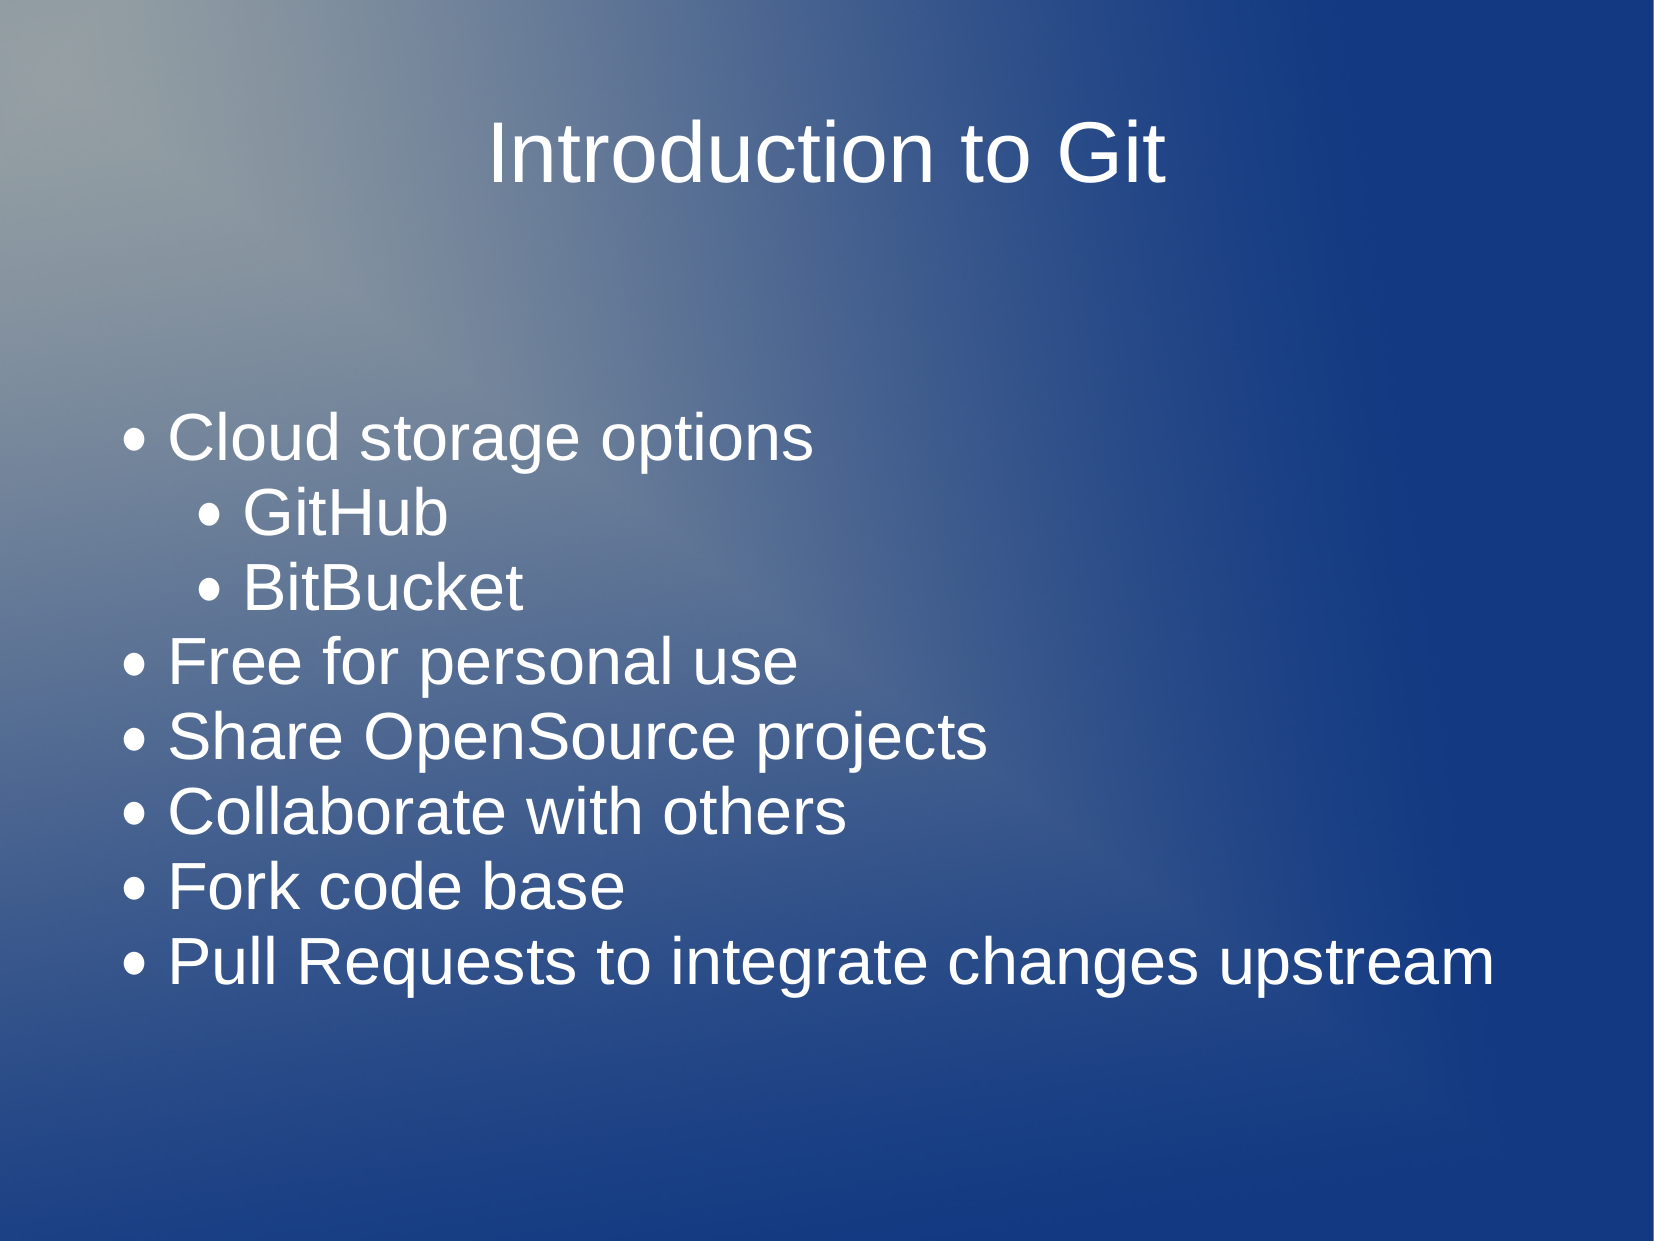

# Introduction to Git
Cloud storage options
GitHub
BitBucket
Free for personal use
Share OpenSource projects
Collaborate with others
Fork code base
Pull Requests to integrate changes upstream